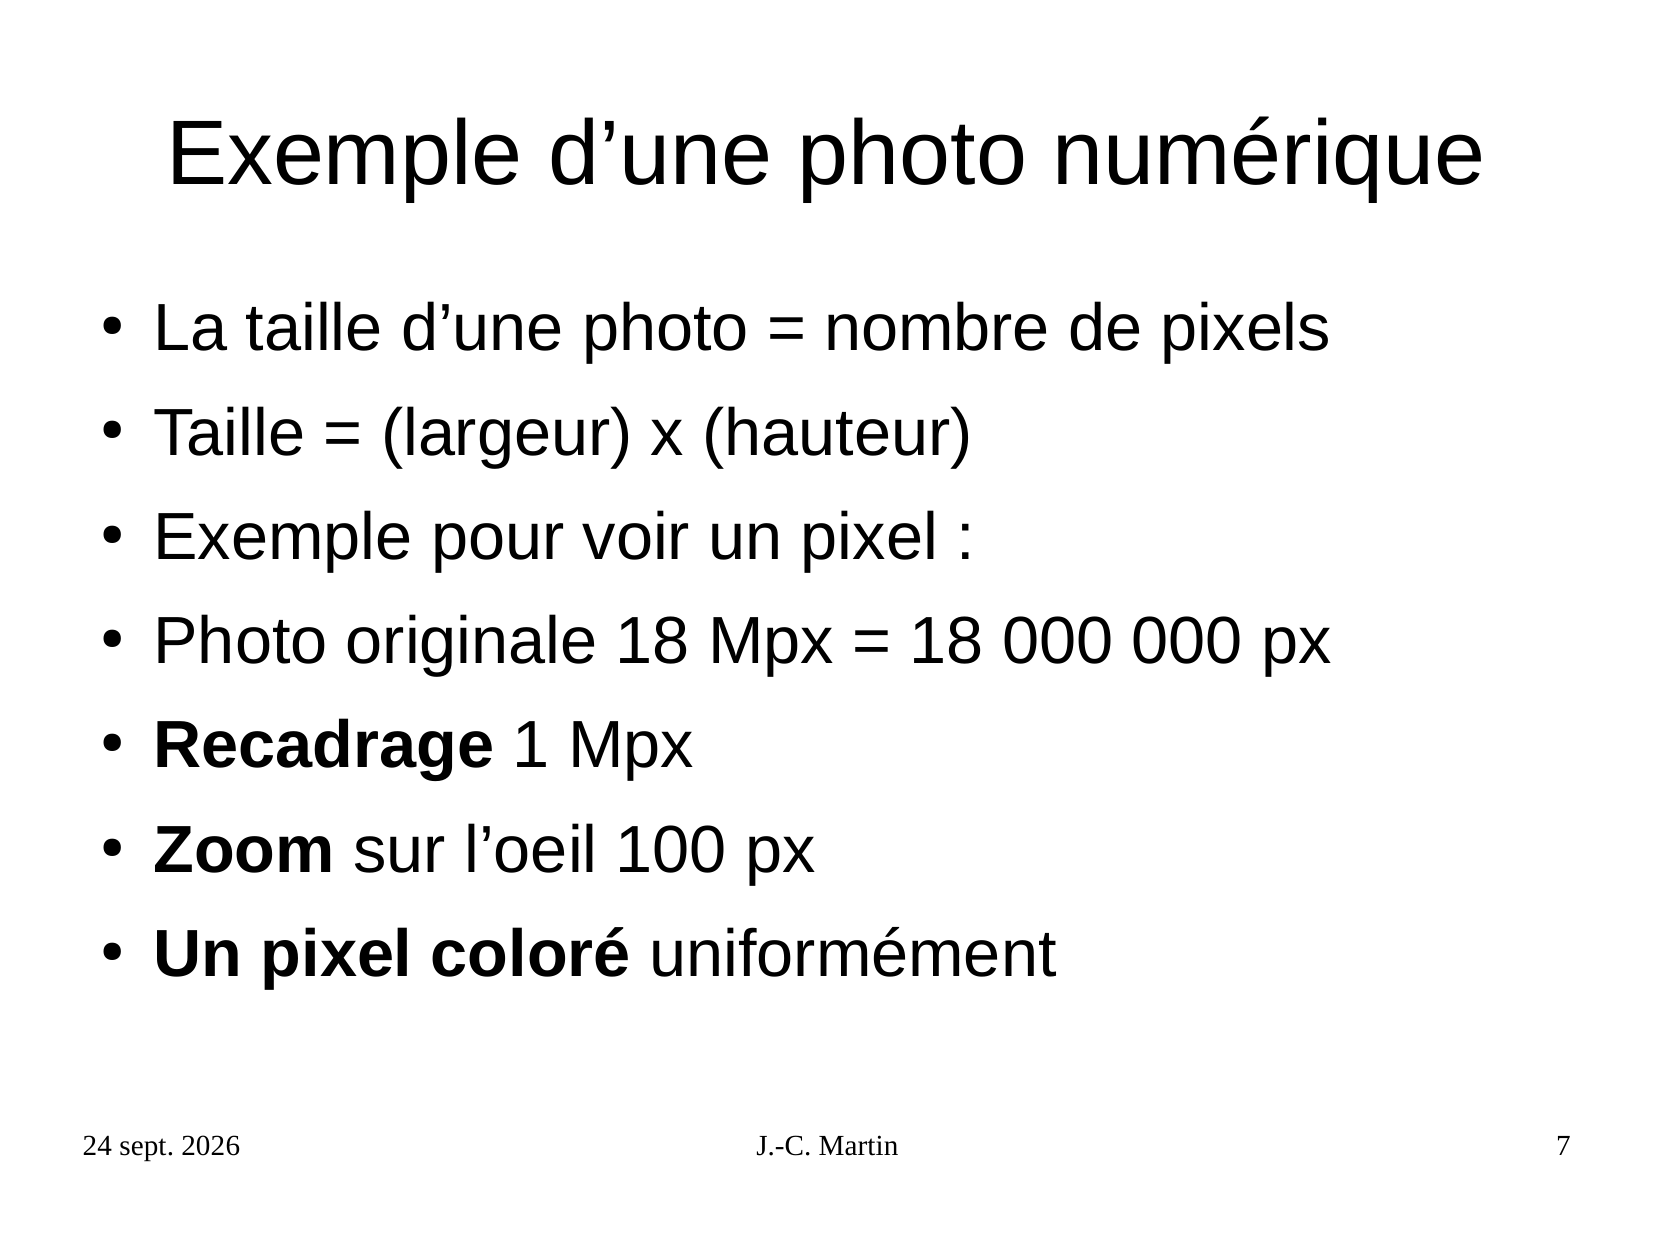

# Exemple d’une photo numérique
La taille d’une photo = nombre de pixels
Taille = (largeur) x (hauteur)
Exemple pour voir un pixel :
Photo originale 18 Mpx = 18 000 000 px
Recadrage 1 Mpx
Zoom sur l’oeil 100 px
Un pixel coloré uniformément
J.-C. Martin
7